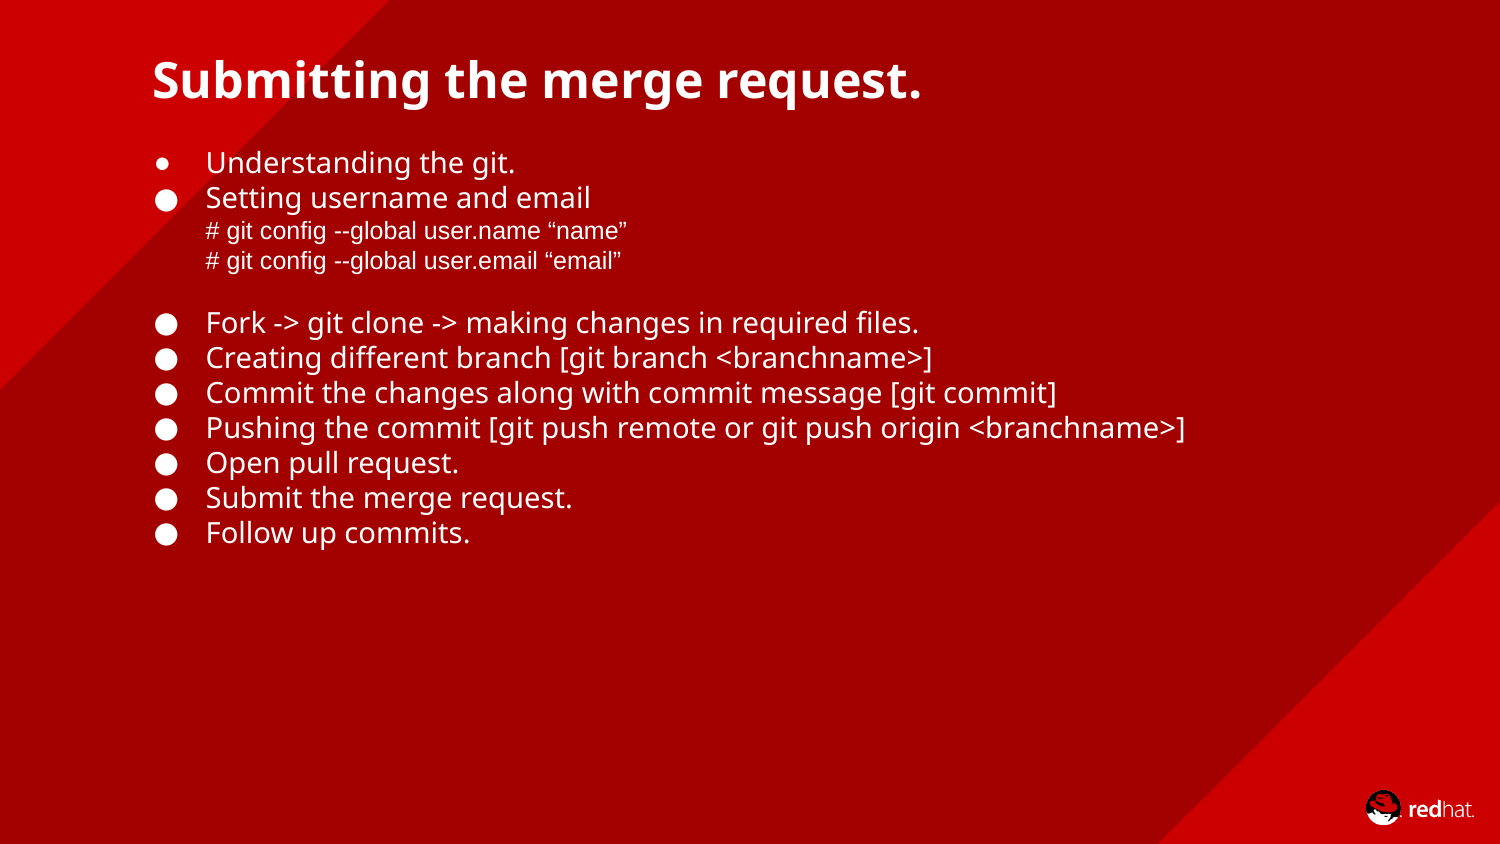

# Submitting the merge request.
Understanding the git.
Setting username and email
# git config --global user.name “name”
# git config --global user.email “email”
Fork -> git clone -> making changes in required files.
Creating different branch [git branch <branchname>]
Commit the changes along with commit message [git commit]
Pushing the commit [git push remote or git push origin <branchname>]
Open pull request.
Submit the merge request.
Follow up commits.